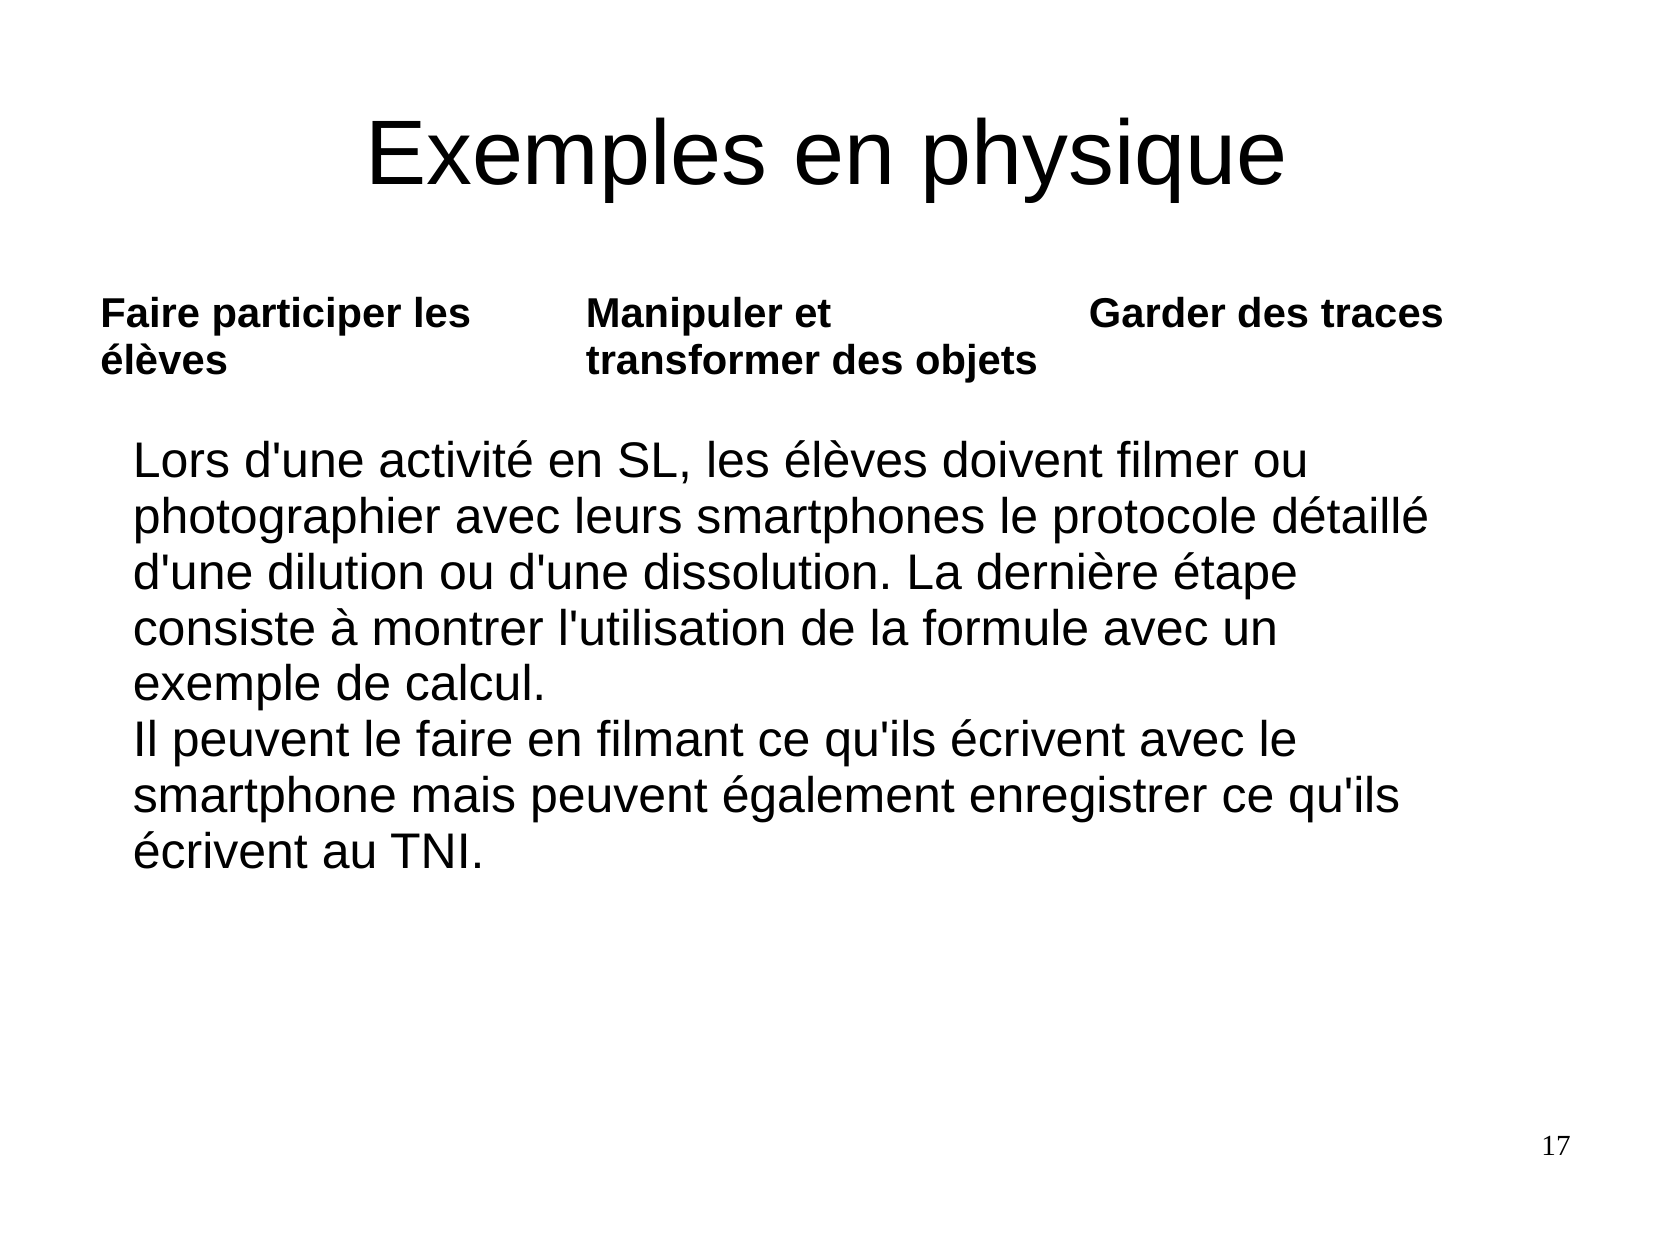

# Exemples en physique
Faire participer les élèves
Manipuler et transformer des objets
Garder des traces
Lors d'une activité en SL, les élèves doivent filmer ou photographier avec leurs smartphones le protocole détaillé d'une dilution ou d'une dissolution. La dernière étape consiste à montrer l'utilisation de la formule avec un exemple de calcul.
Il peuvent le faire en filmant ce qu'ils écrivent avec le smartphone mais peuvent également enregistrer ce qu'ils écrivent au TNI.
17